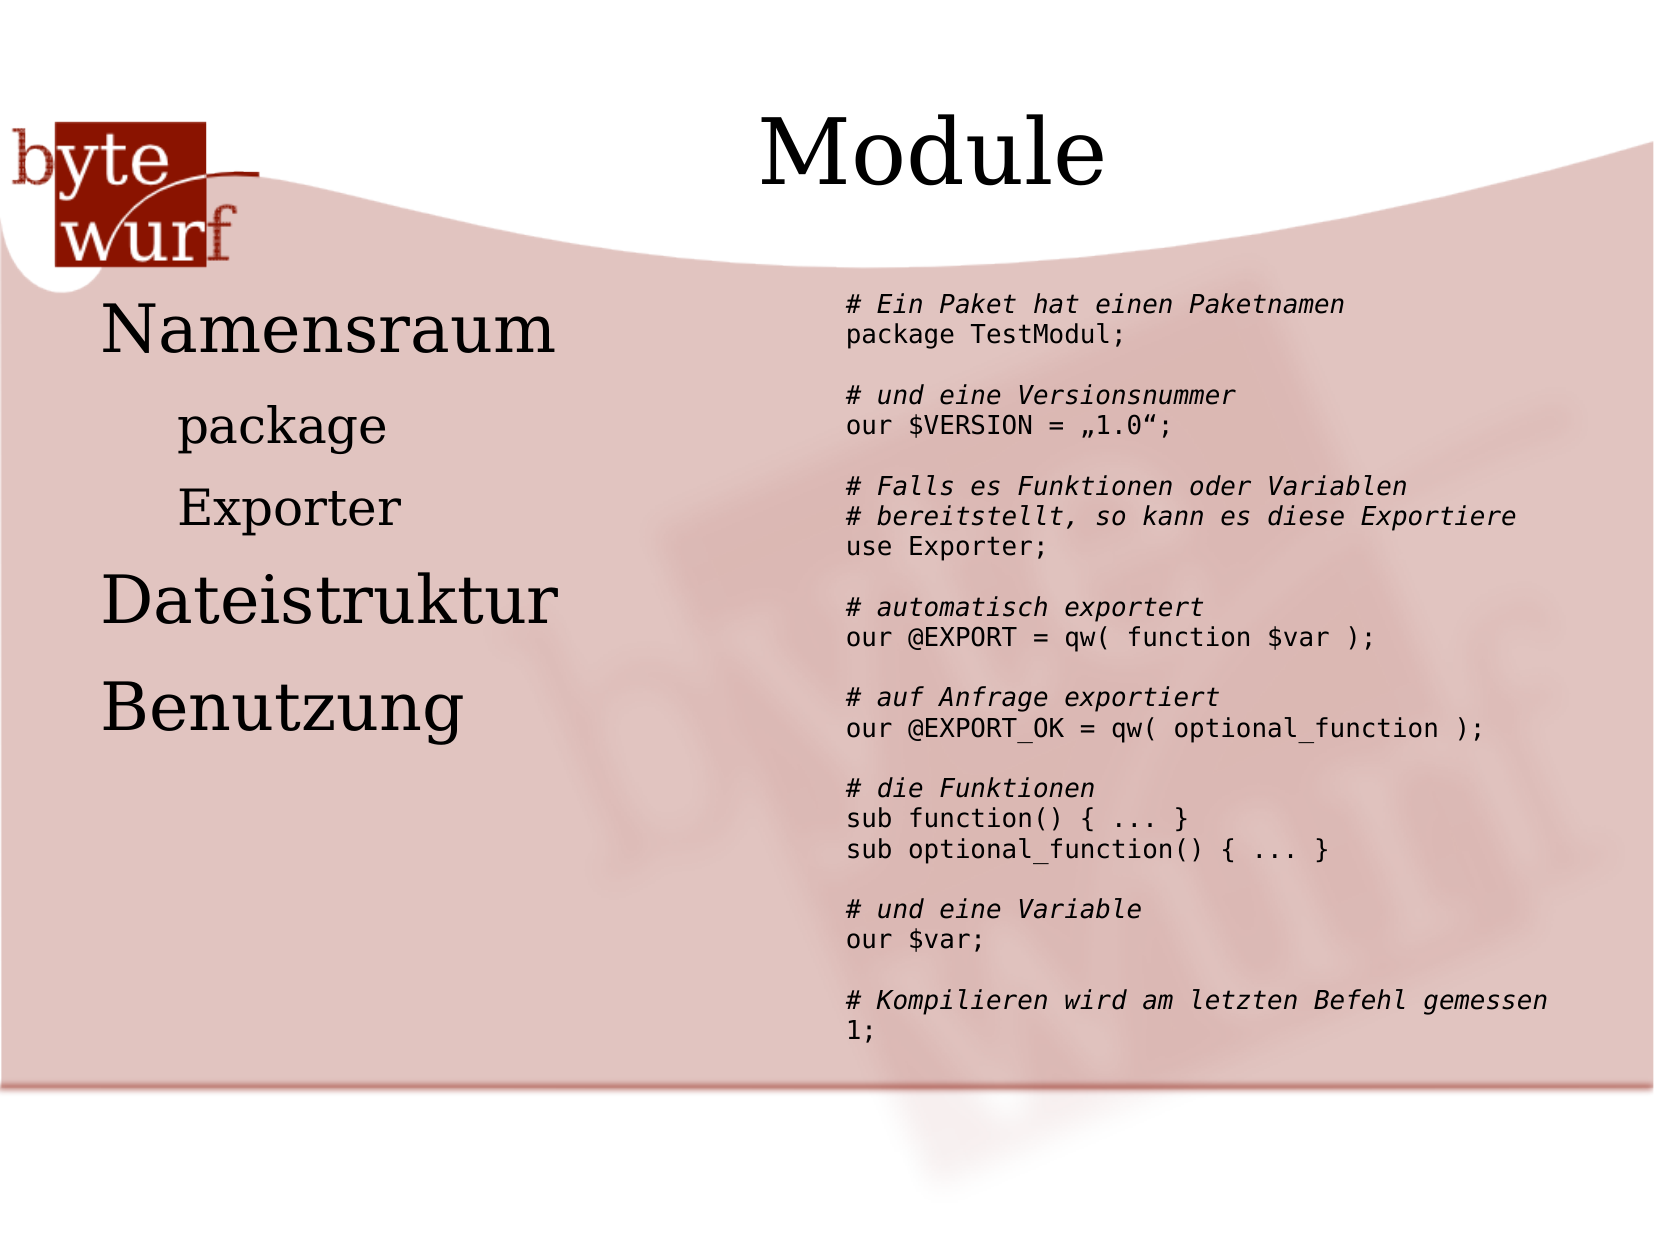

# Module
Namensraum
package
Exporter
Dateistruktur
Benutzung